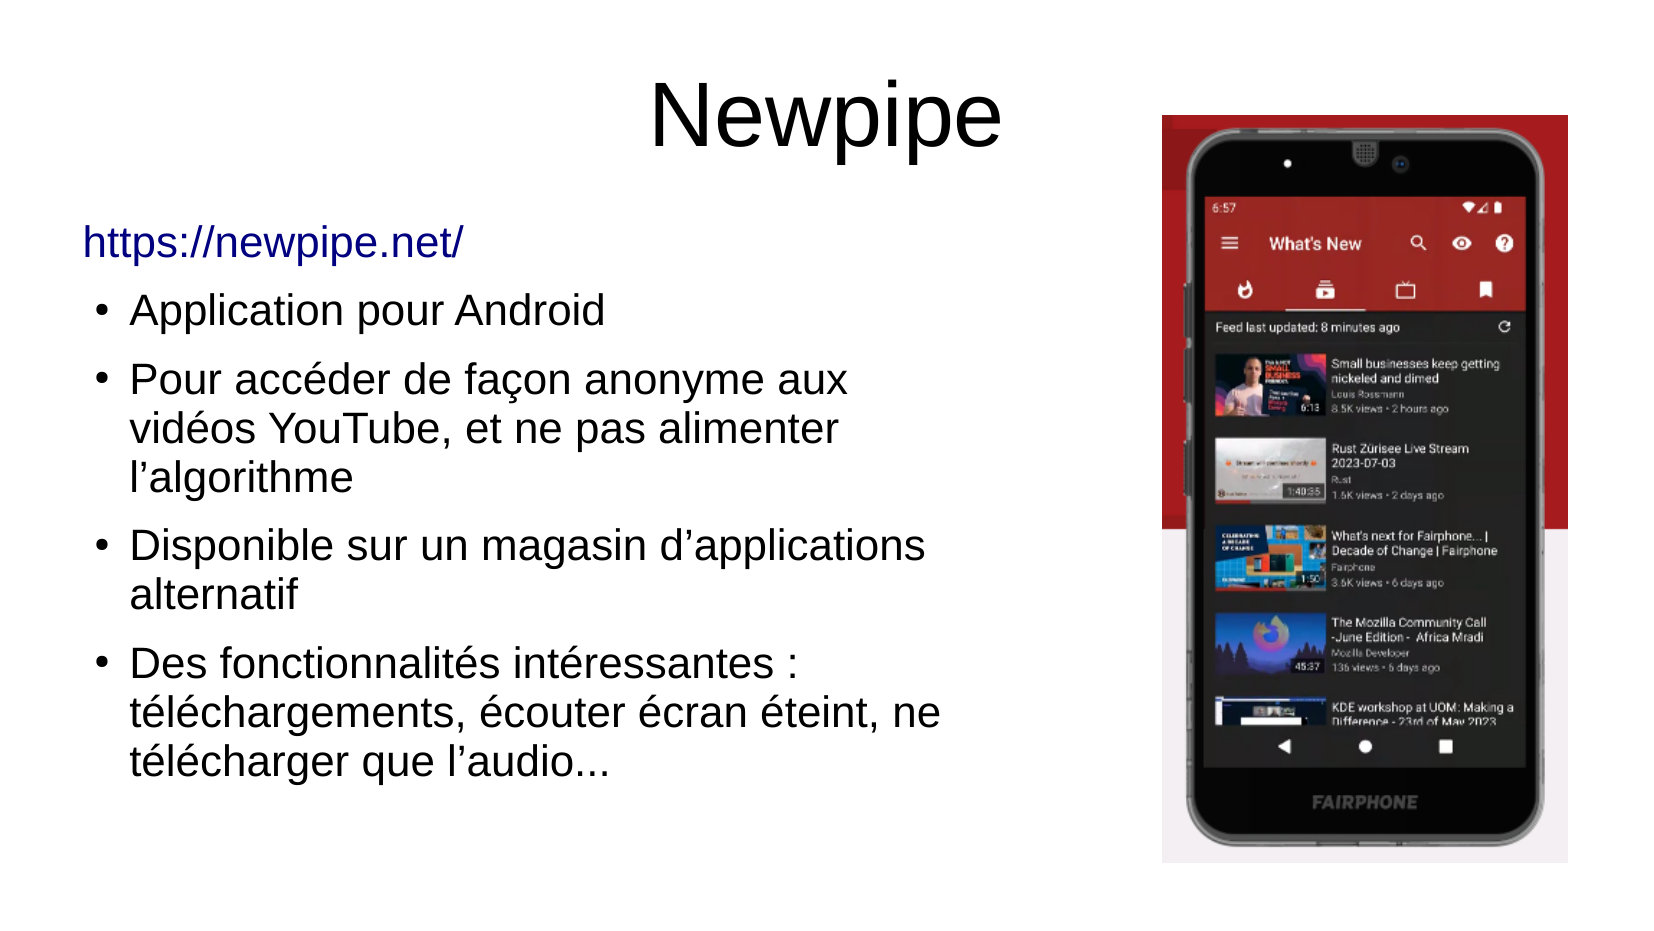

# Newpipe
https://newpipe.net/
Application pour Android
Pour accéder de façon anonyme aux vidéos YouTube, et ne pas alimenter l’algorithme
Disponible sur un magasin d’applications alternatif
Des fonctionnalités intéressantes : téléchargements, écouter écran éteint, ne télécharger que l’audio...